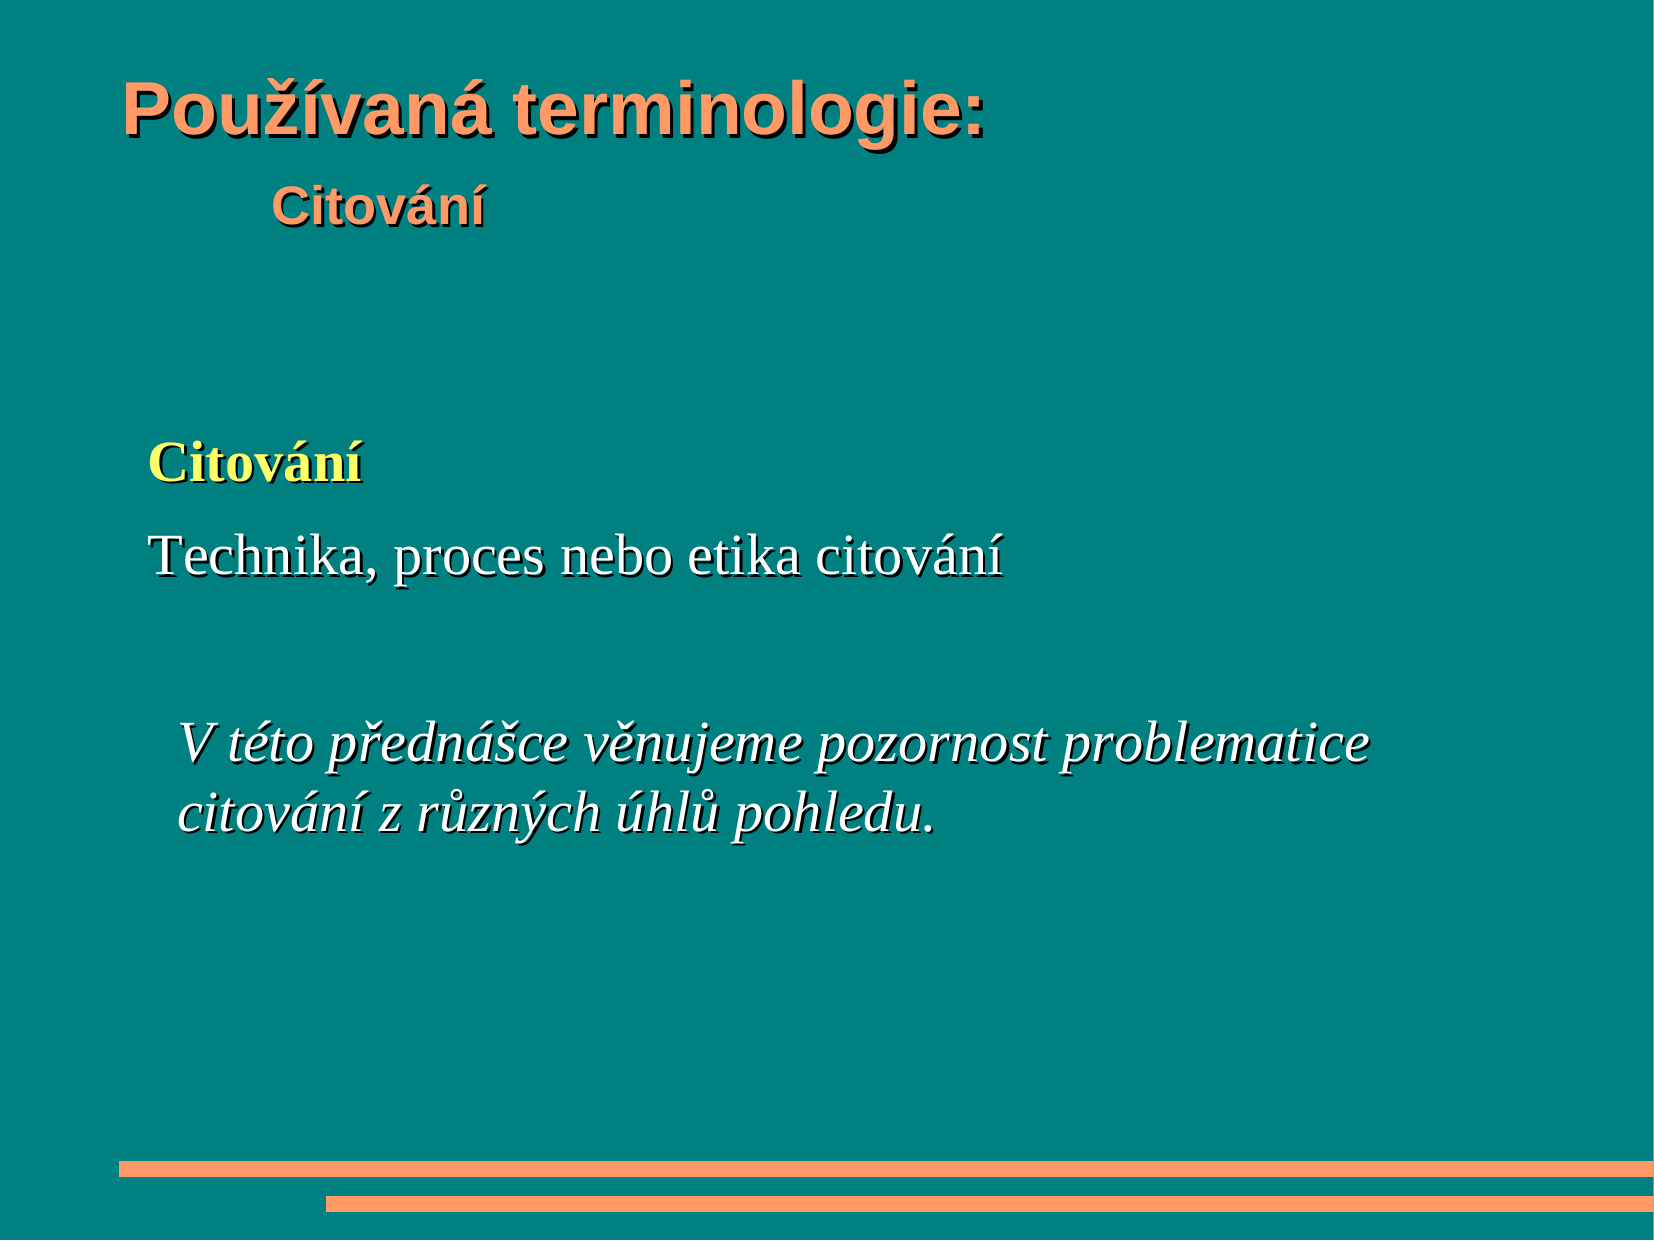

# Používaná terminologie: Citování
Citování
Technika, proces nebo etika citování
V této přednášce věnujeme pozornost problematice citování z různých úhlů pohledu.